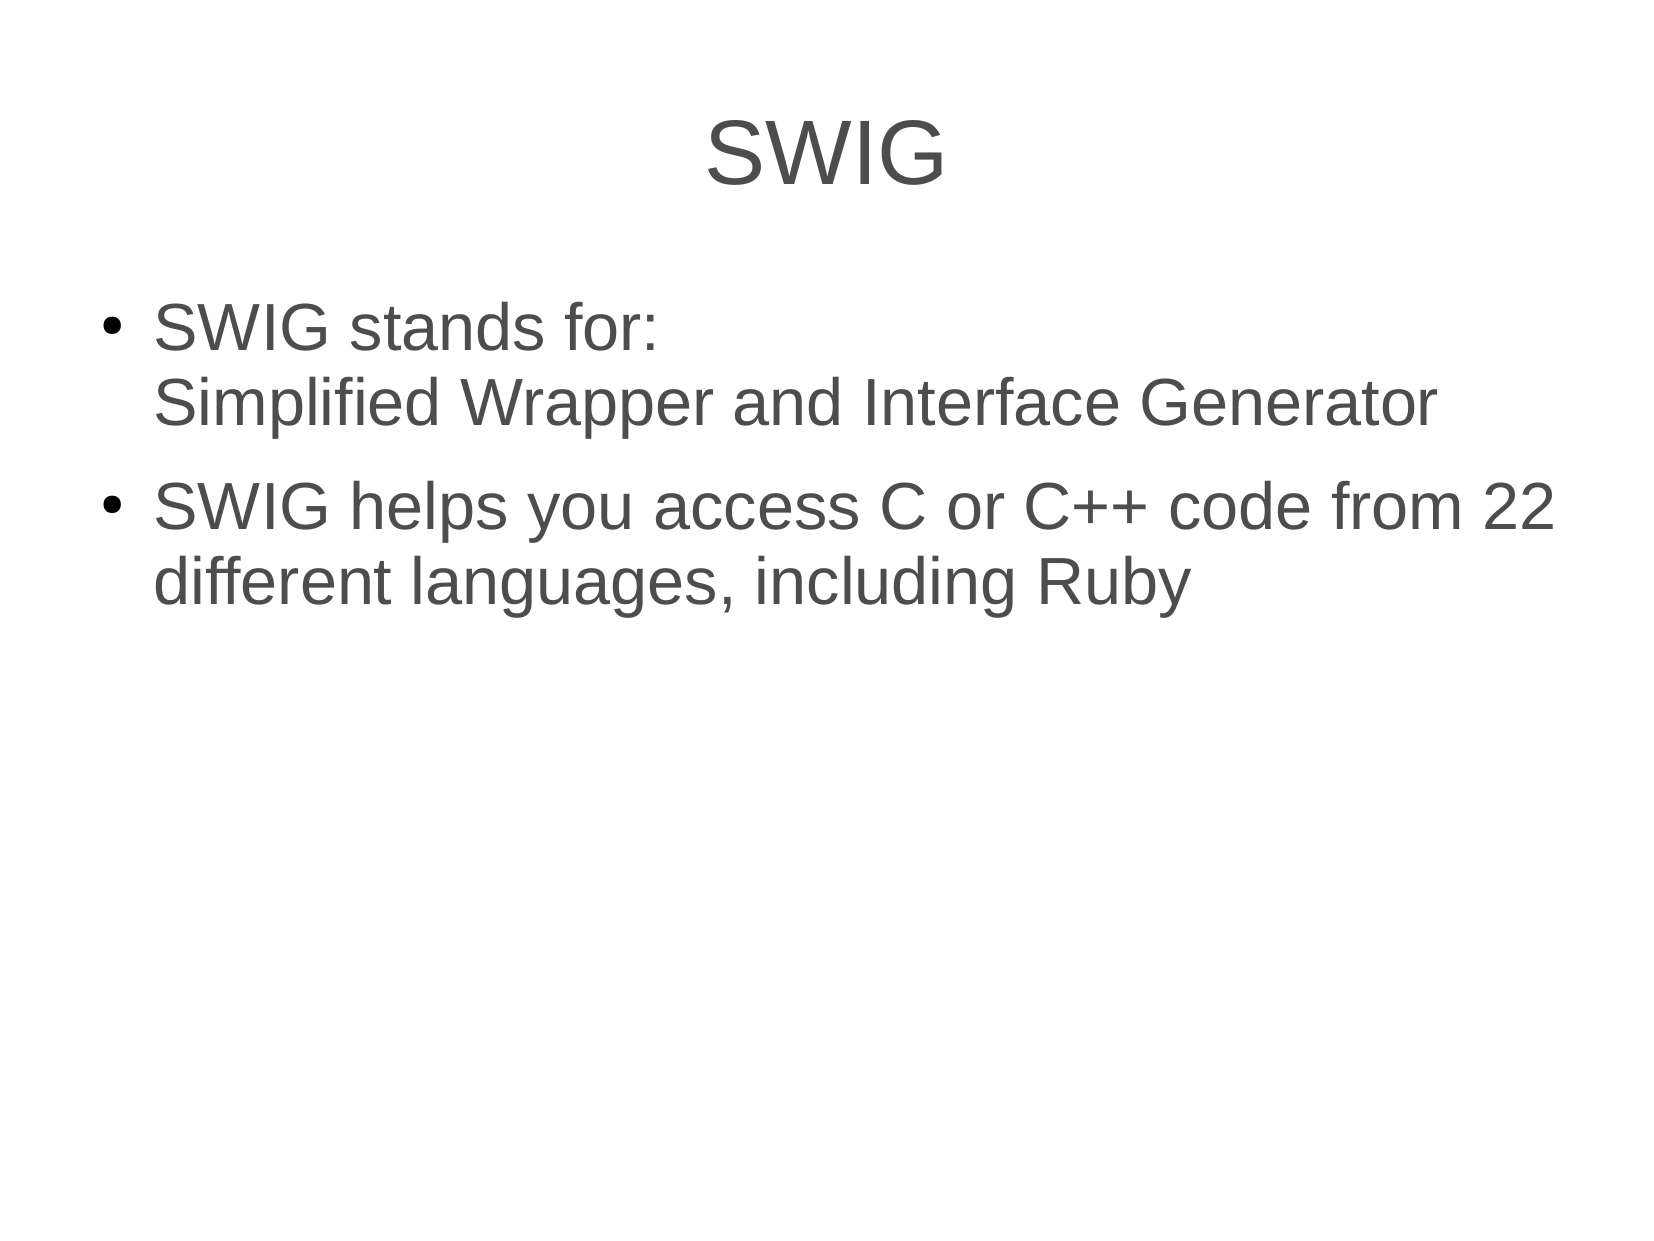

# SWIG
SWIG stands for:
Simplified Wrapper and Interface Generator
SWIG helps you access C or C++ code from 22 different languages, including Ruby